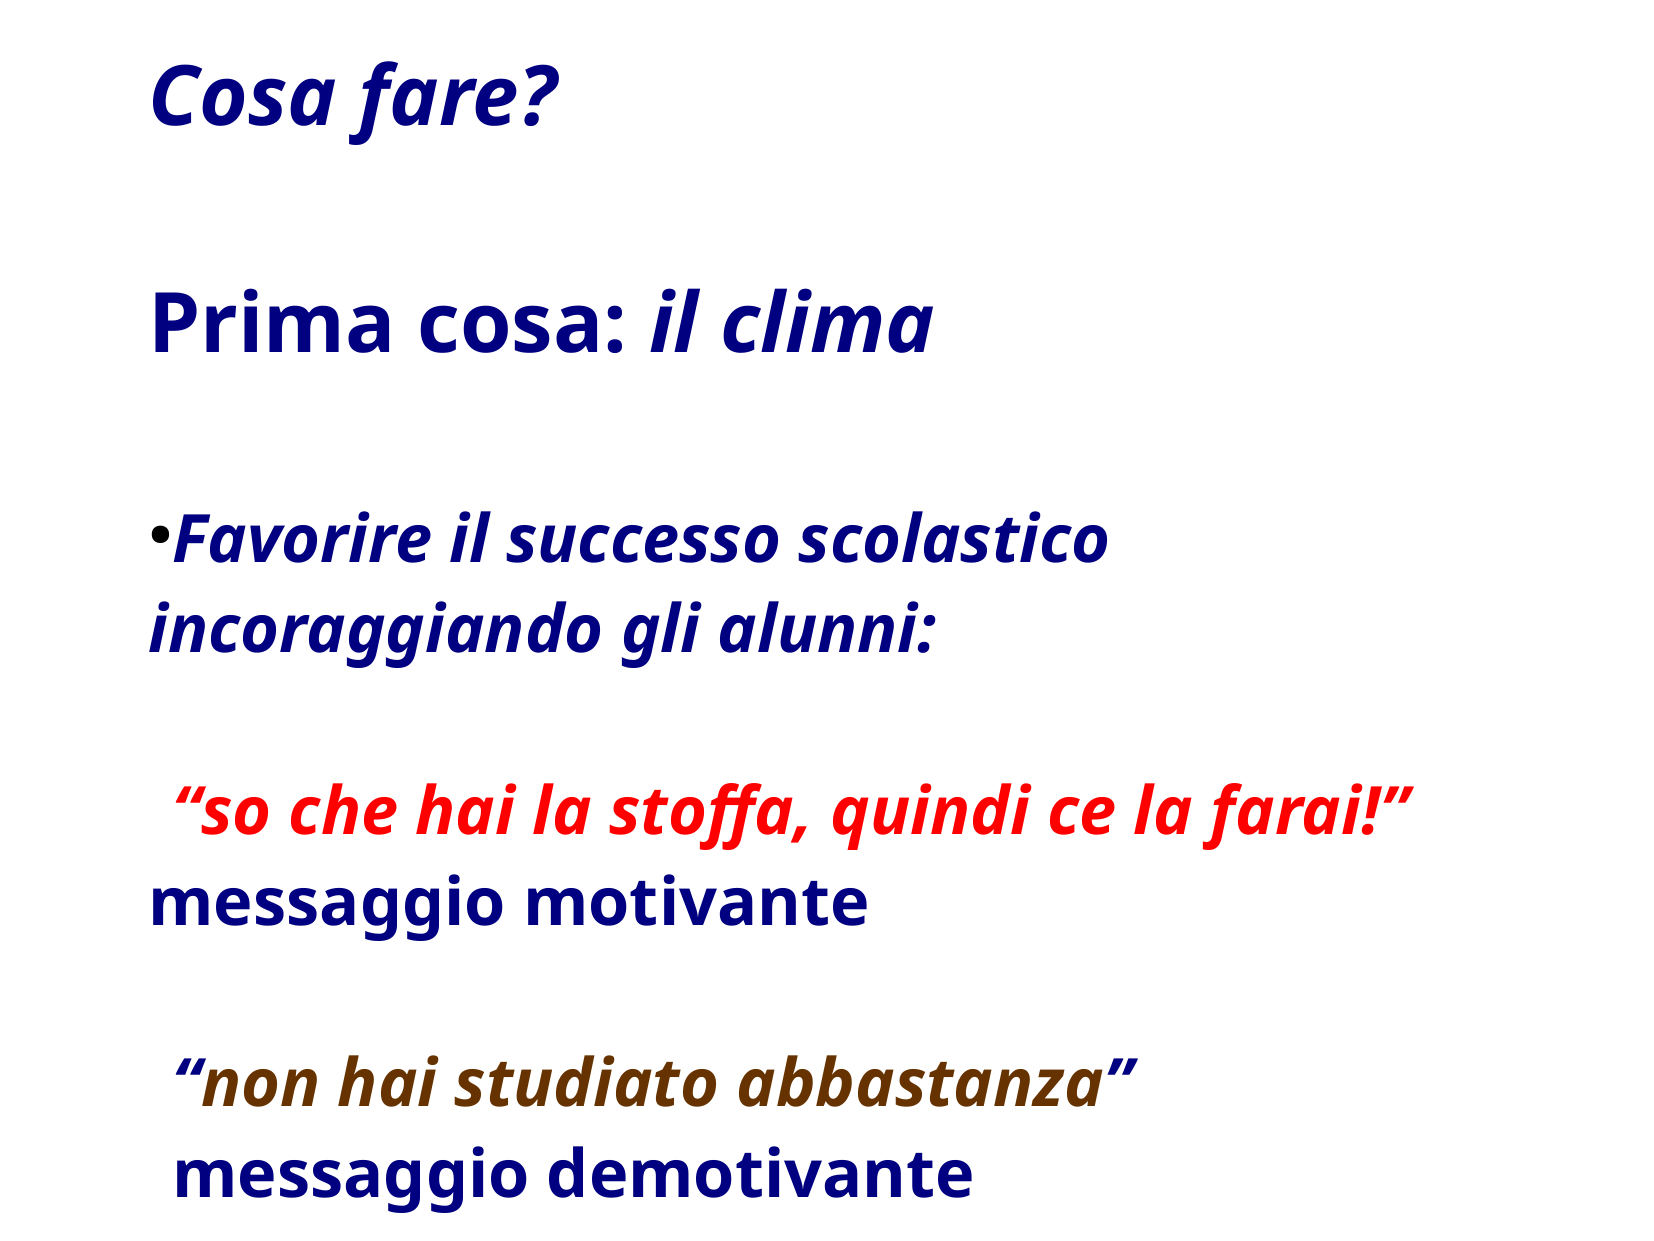

Cosa fare?
Prima cosa: il clima
Favorire il successo scolastico incoraggiando gli alunni:
“so che hai la stoffa, quindi ce la farai!” messaggio motivante
“non hai studiato abbastanza”
messaggio demotivante